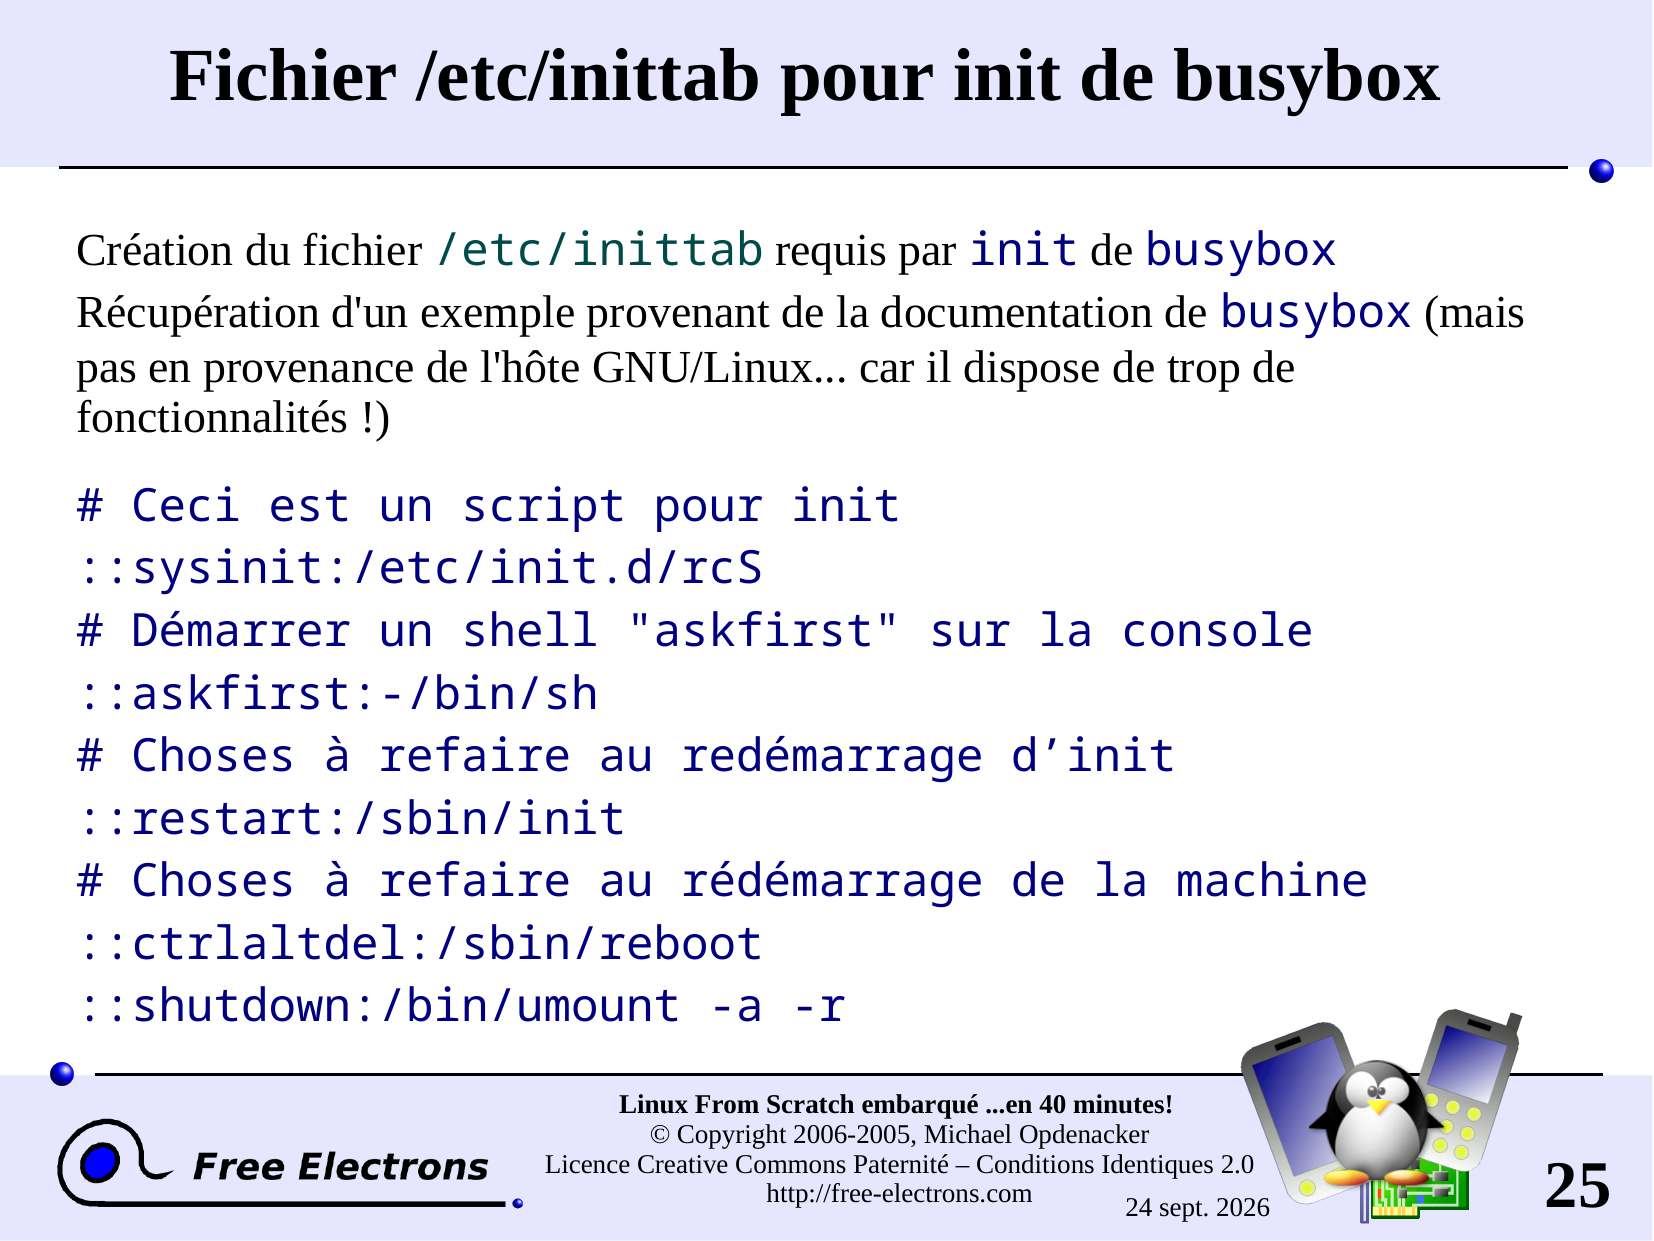

# Fichier /etc/inittab pour init de busybox
Création du fichier /etc/inittab requis par init de busybox
Récupération d'un exemple provenant de la documentation de busybox (mais pas en provenance de l'hôte GNU/Linux... car il dispose de trop de fonctionnalités !)
# Ceci est un script pour init ::sysinit:/etc/init.d/rcS # Démarrer un shell "askfirst" sur la console ::askfirst:-/bin/sh # Choses à refaire au redémarrage d’init ::restart:/sbin/init # Choses à refaire au rédémarrage de la machine ::ctrlaltdel:/sbin/reboot ::shutdown:/bin/umount -a -r